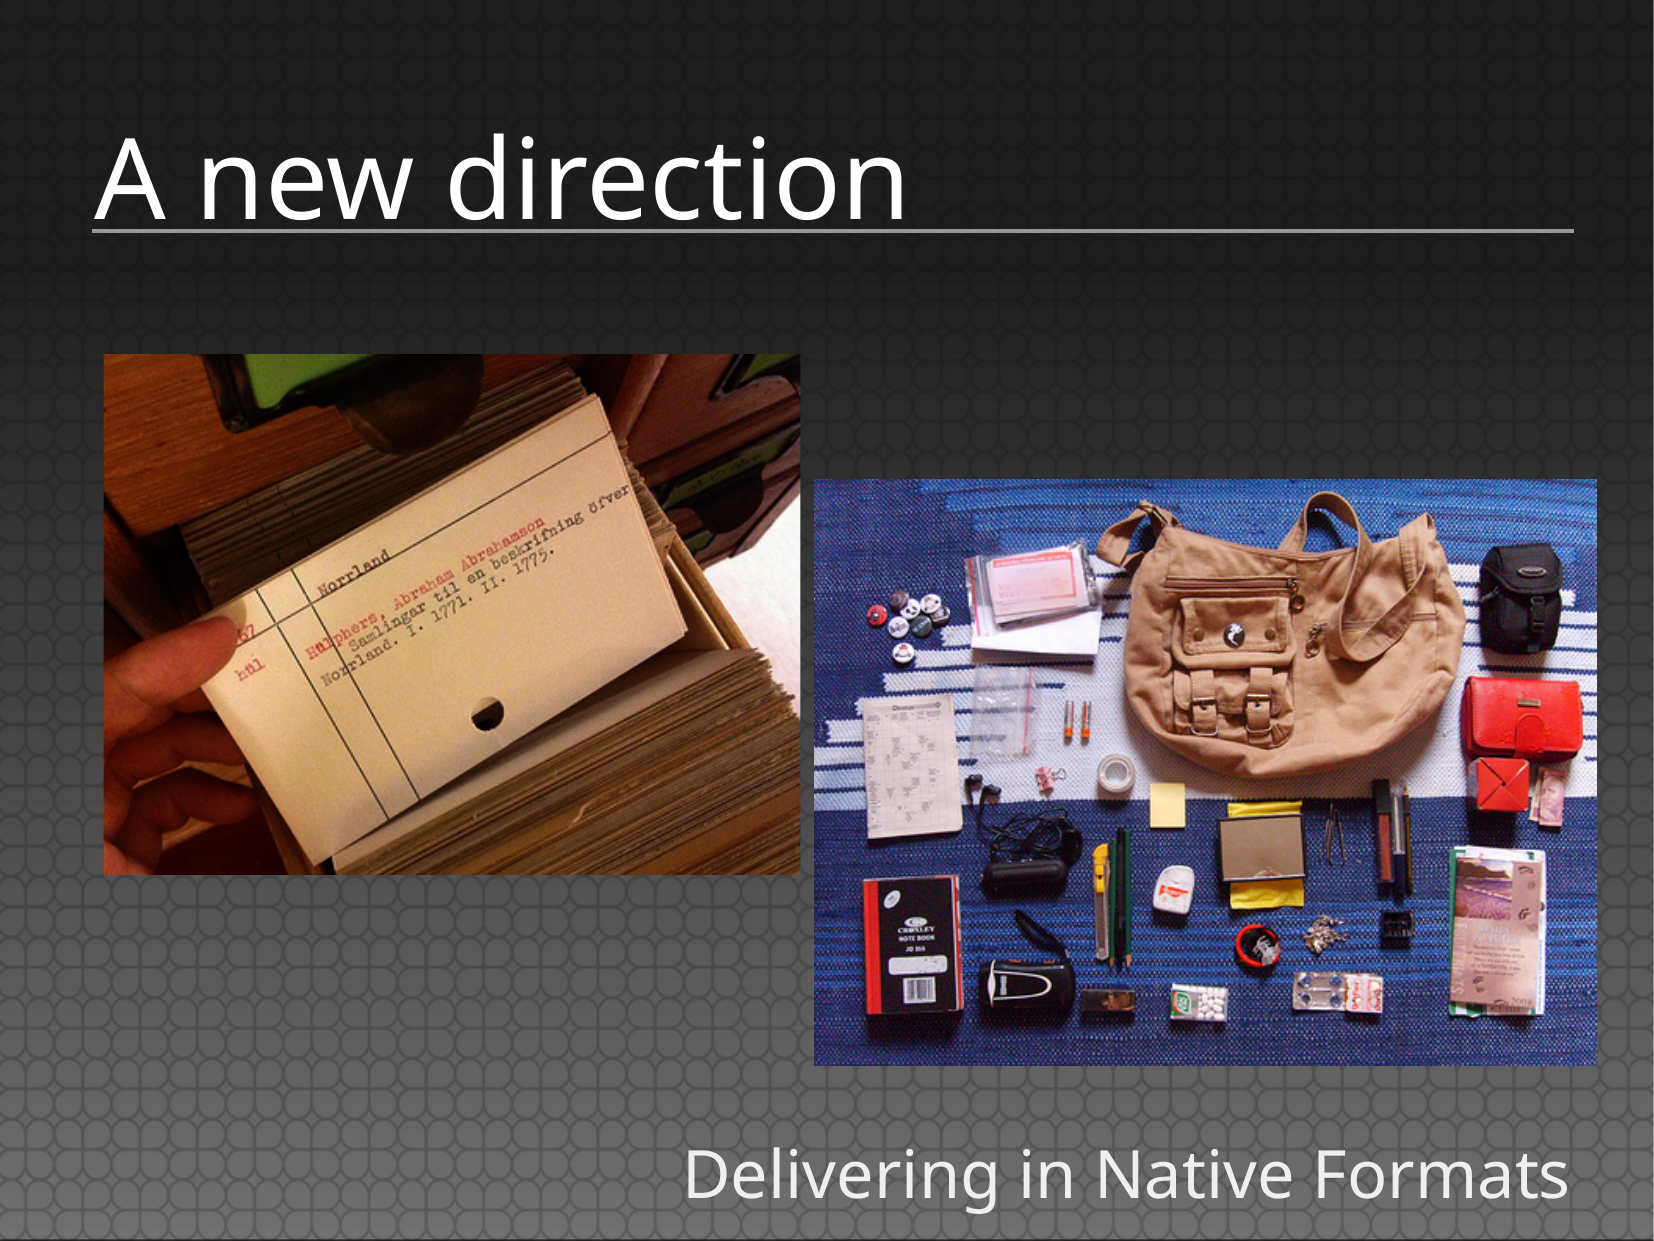

# A new direction
Delivering in Native Formats